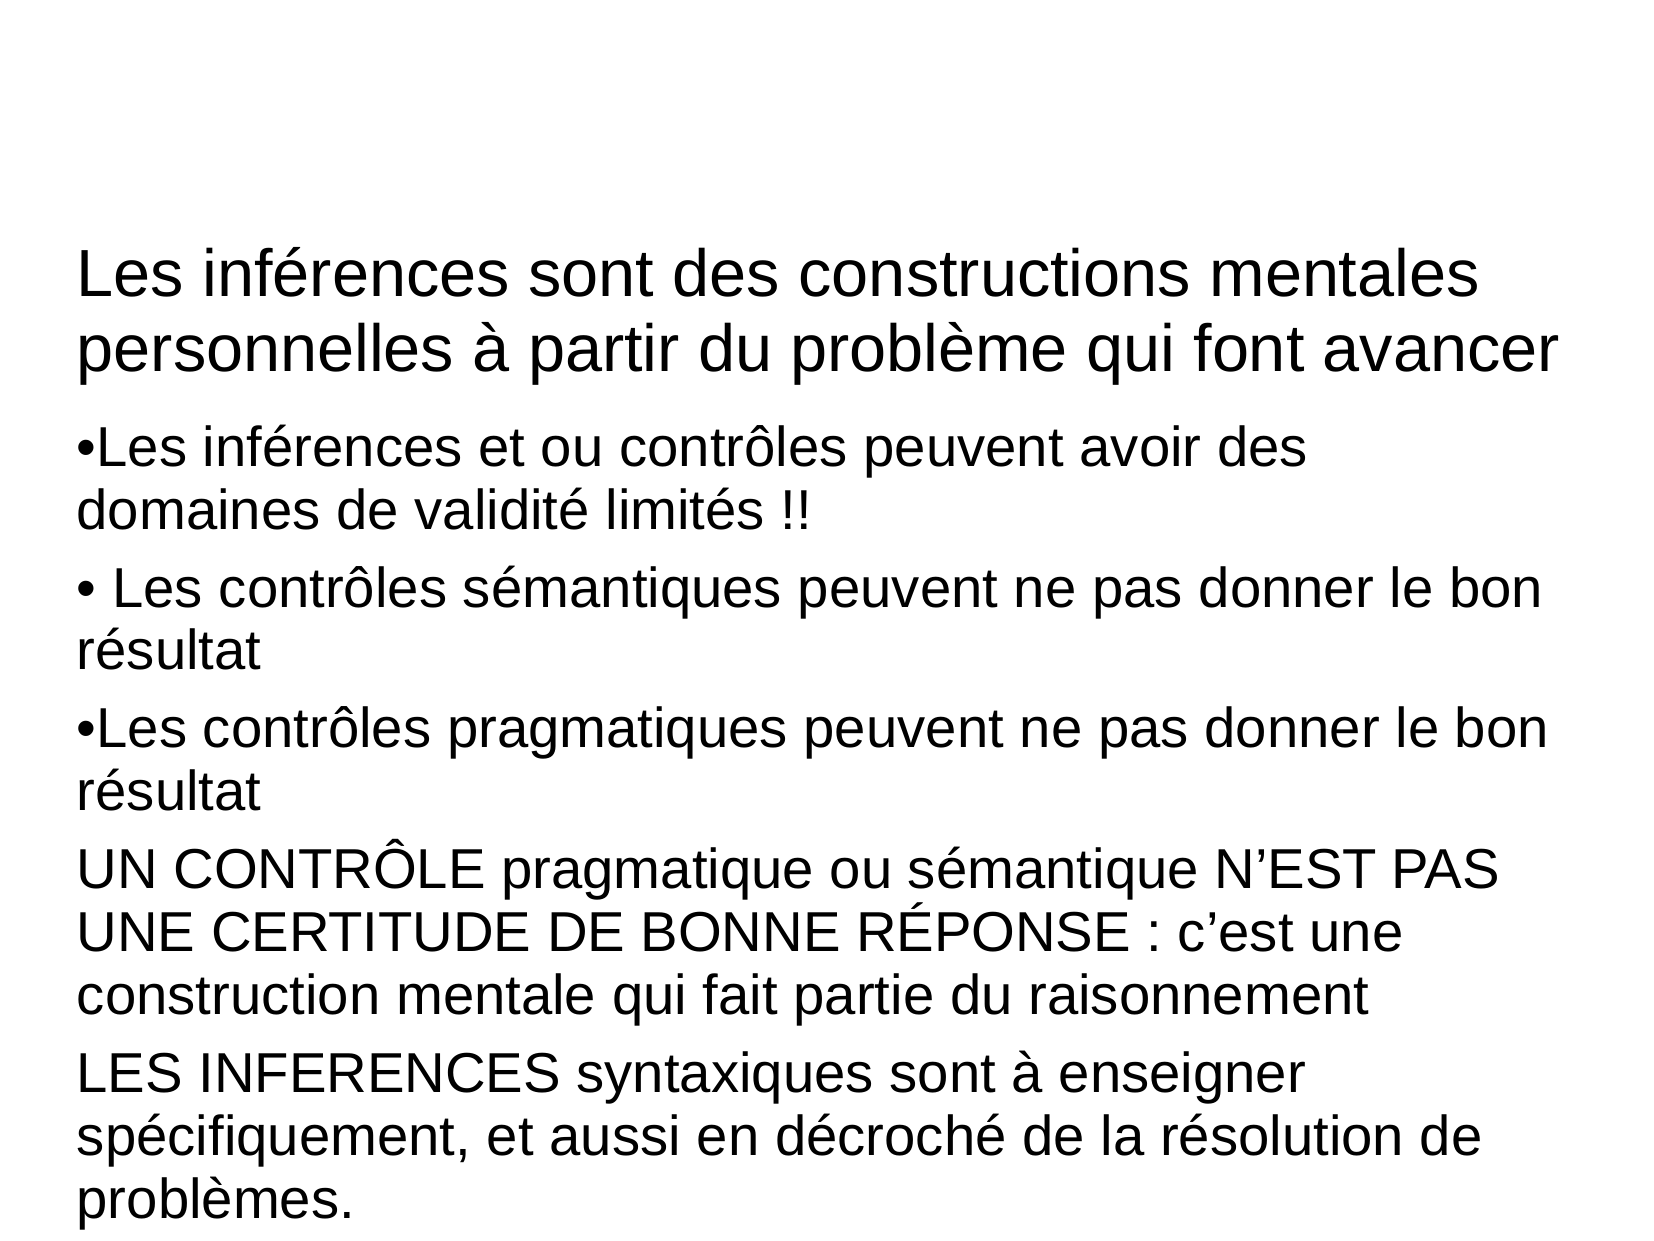

#
Les inférences sont des constructions mentales personnelles à partir du problème qui font avancer
•Les inférences et ou contrôles peuvent avoir des domaines de validité limités !!
• Les contrôles sémantiques peuvent ne pas donner le bon résultat
•Les contrôles pragmatiques peuvent ne pas donner le bon résultat
UN CONTRÔLE pragmatique ou sémantique N’EST PAS UNE CERTITUDE DE BONNE RÉPONSE : c’est une construction mentale qui fait partie du raisonnement
LES INFERENCES syntaxiques sont à enseigner spécifiquement, et aussi en décroché de la résolution de problèmes.